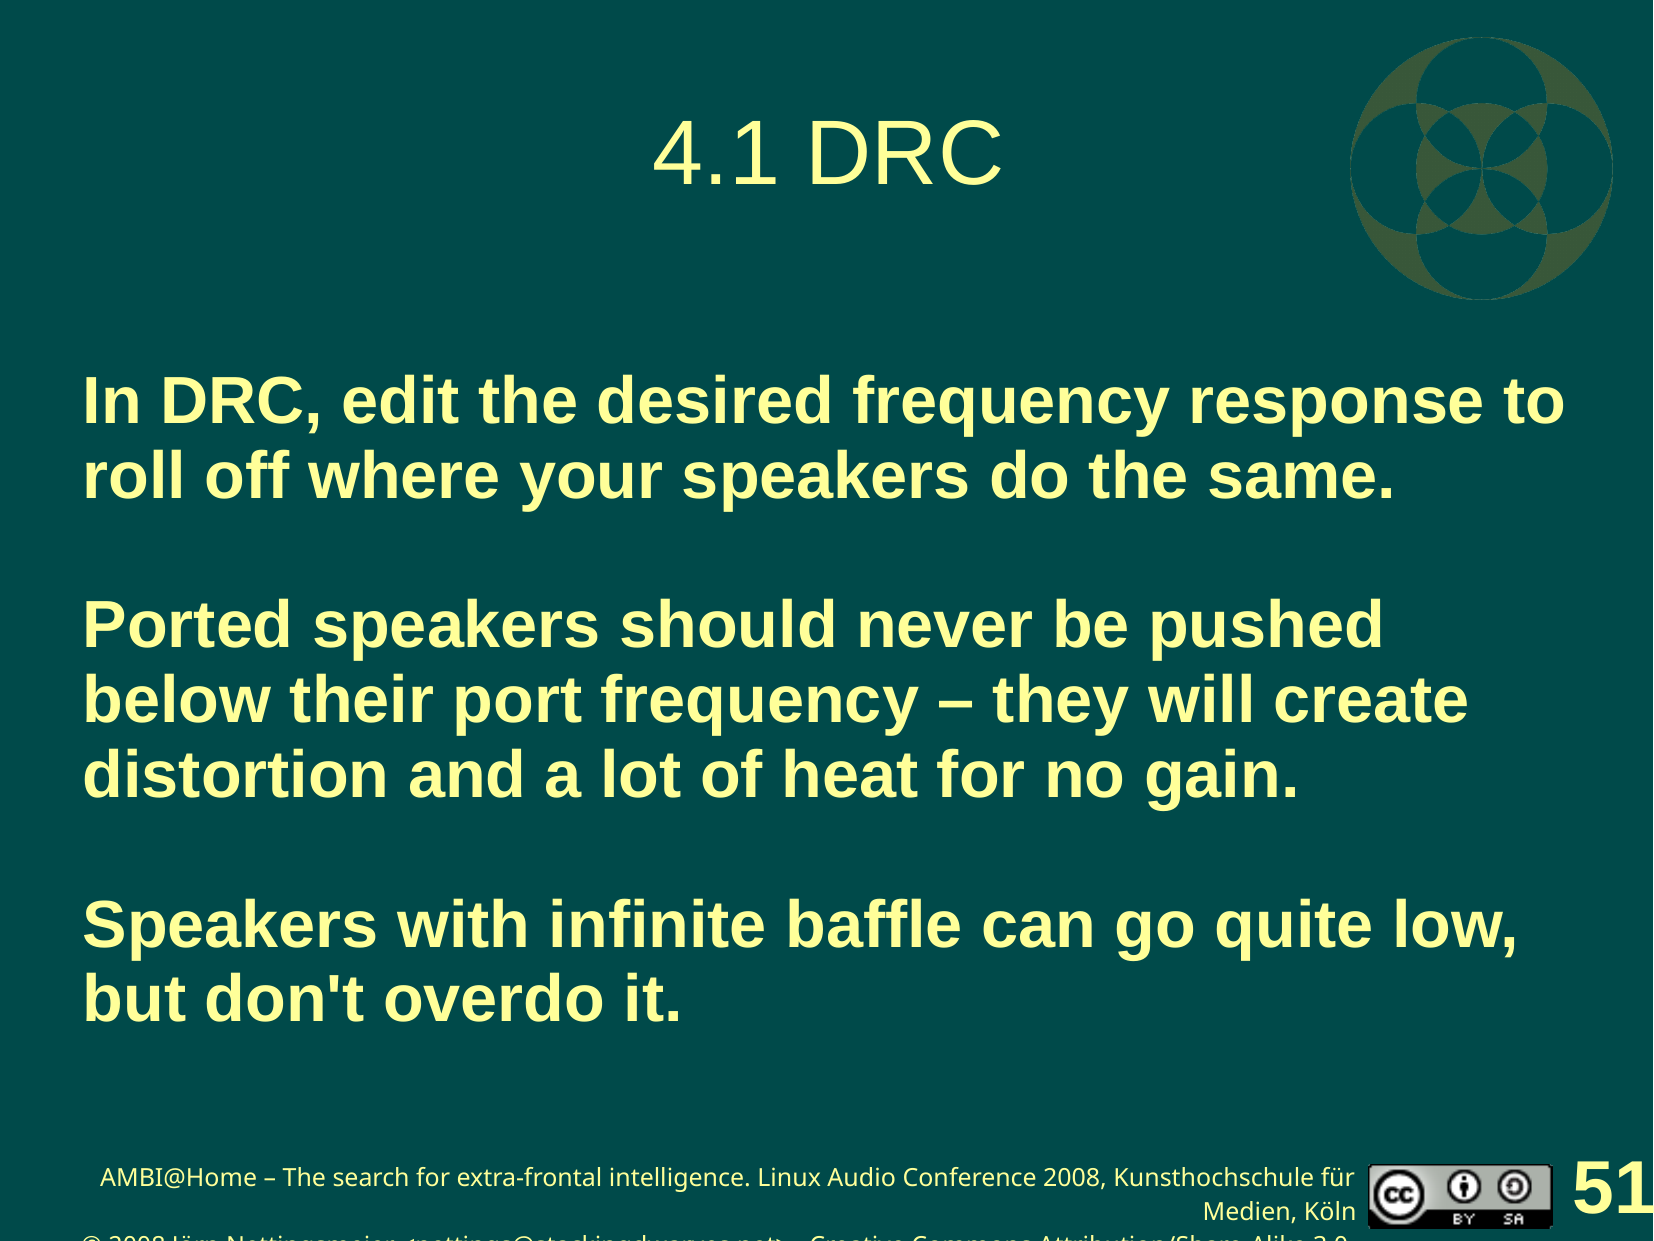

# 4.1 DRC
In DRC, edit the desired frequency response to roll off where your speakers do the same.
Ported speakers should never be pushed below their port frequency – they will create distortion and a lot of heat for no gain.
Speakers with infinite baffle can go quite low, but don't overdo it.